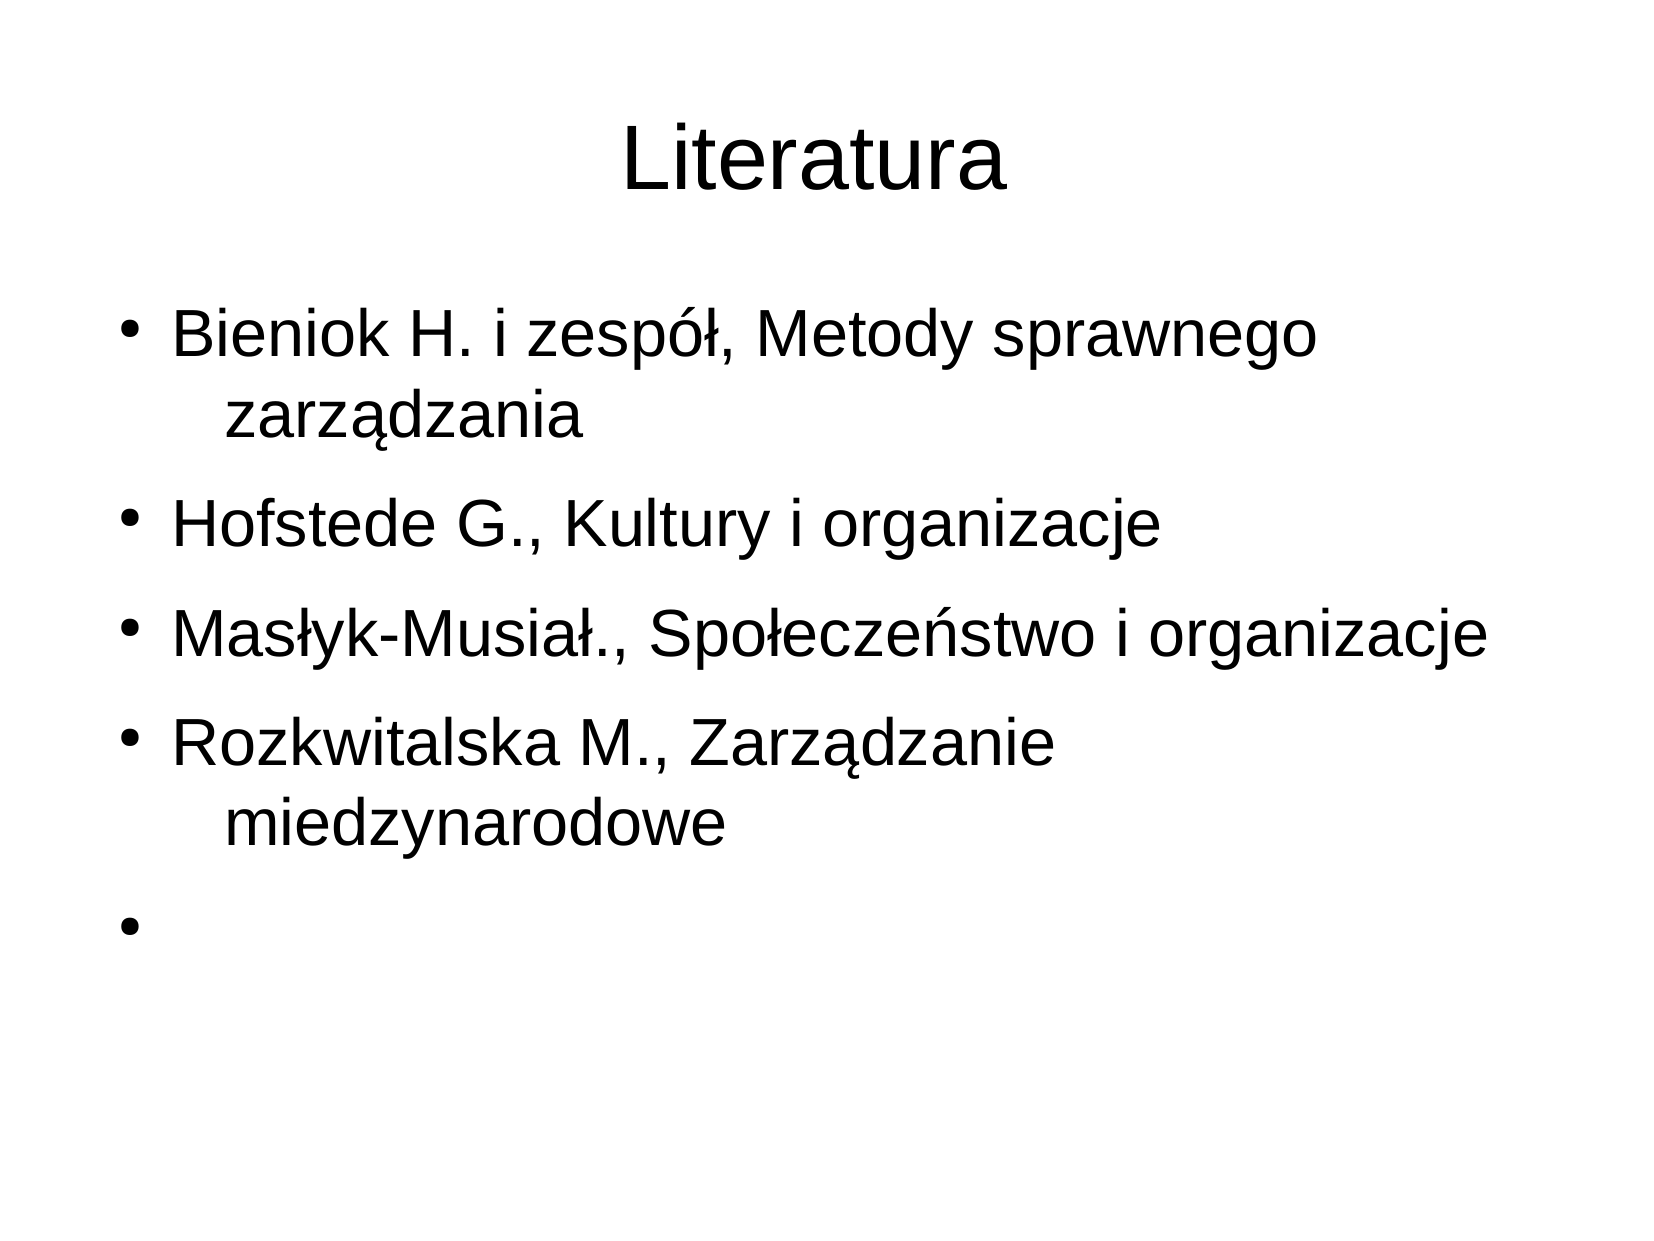

# Literatura
Bieniok H. i zespół, Metody sprawnego zarządzania
Hofstede G., Kultury i organizacje
Masłyk-Musiał., Społeczeństwo i organizacje
Rozkwitalska M., Zarządzanie miedzynarodowe